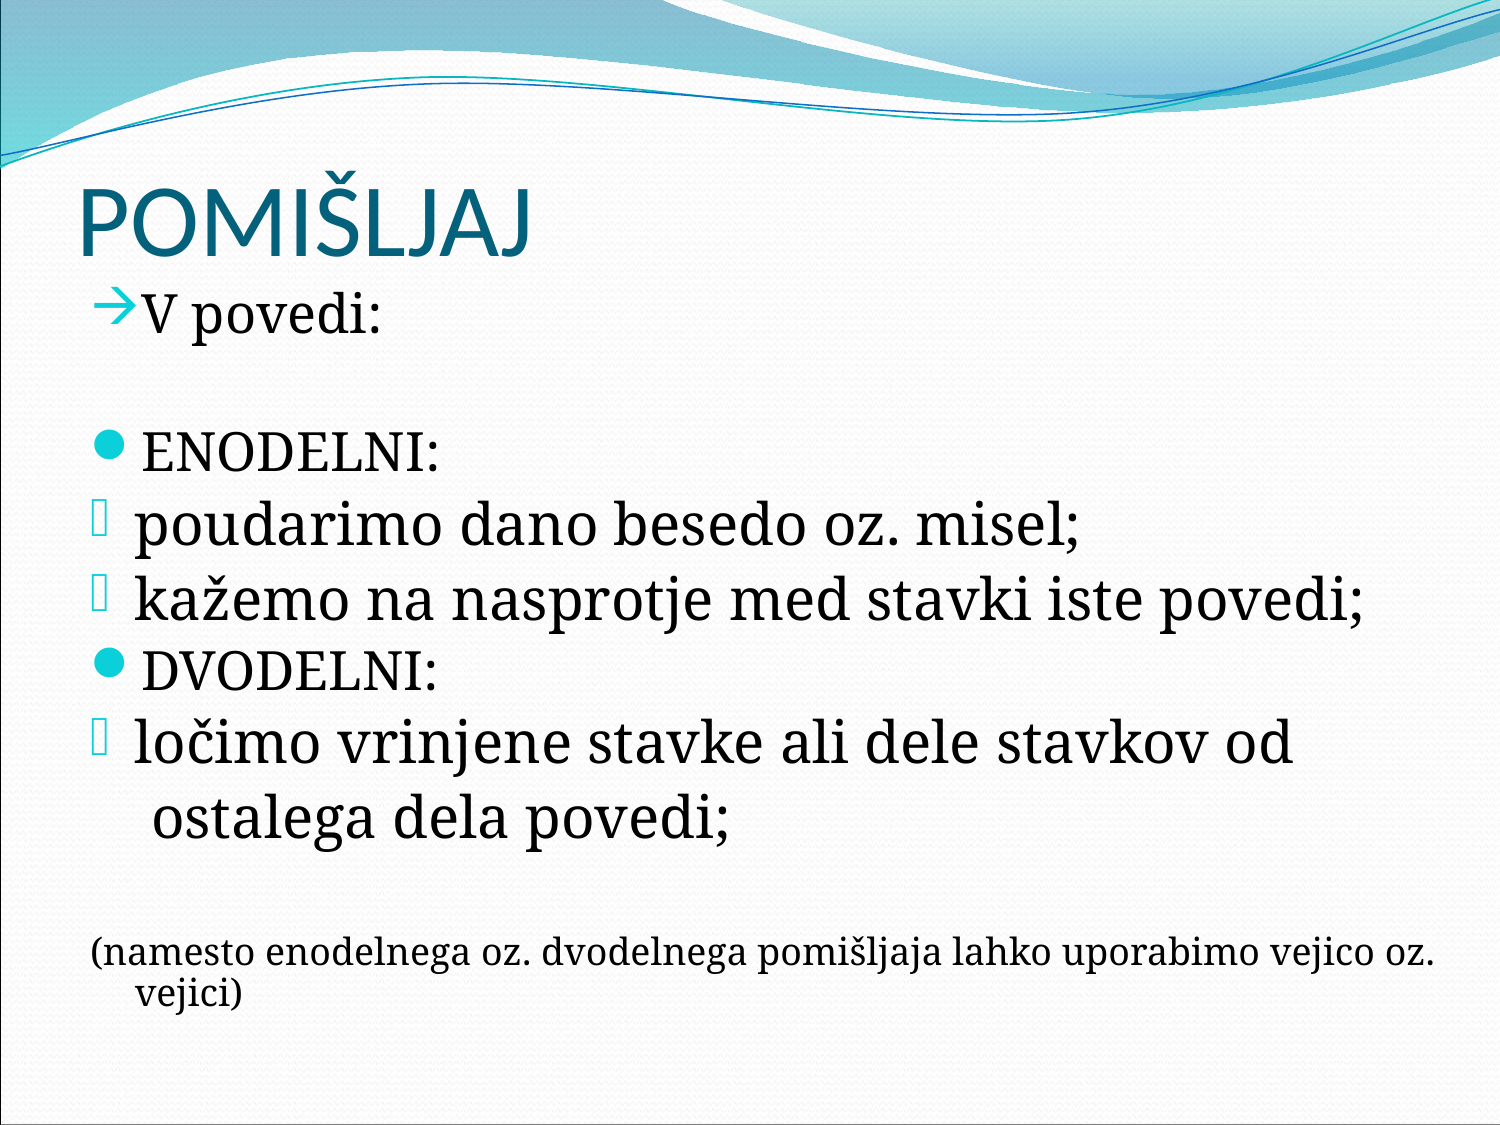

# POMIŠLJAJ
V povedi:
ENODELNI:
poudarimo dano besedo oz. misel;
kažemo na nasprotje med stavki iste povedi;
DVODELNI:
ločimo vrinjene stavke ali dele stavkov od
 ostalega dela povedi;
(namesto enodelnega oz. dvodelnega pomišljaja lahko uporabimo vejico oz. vejici)